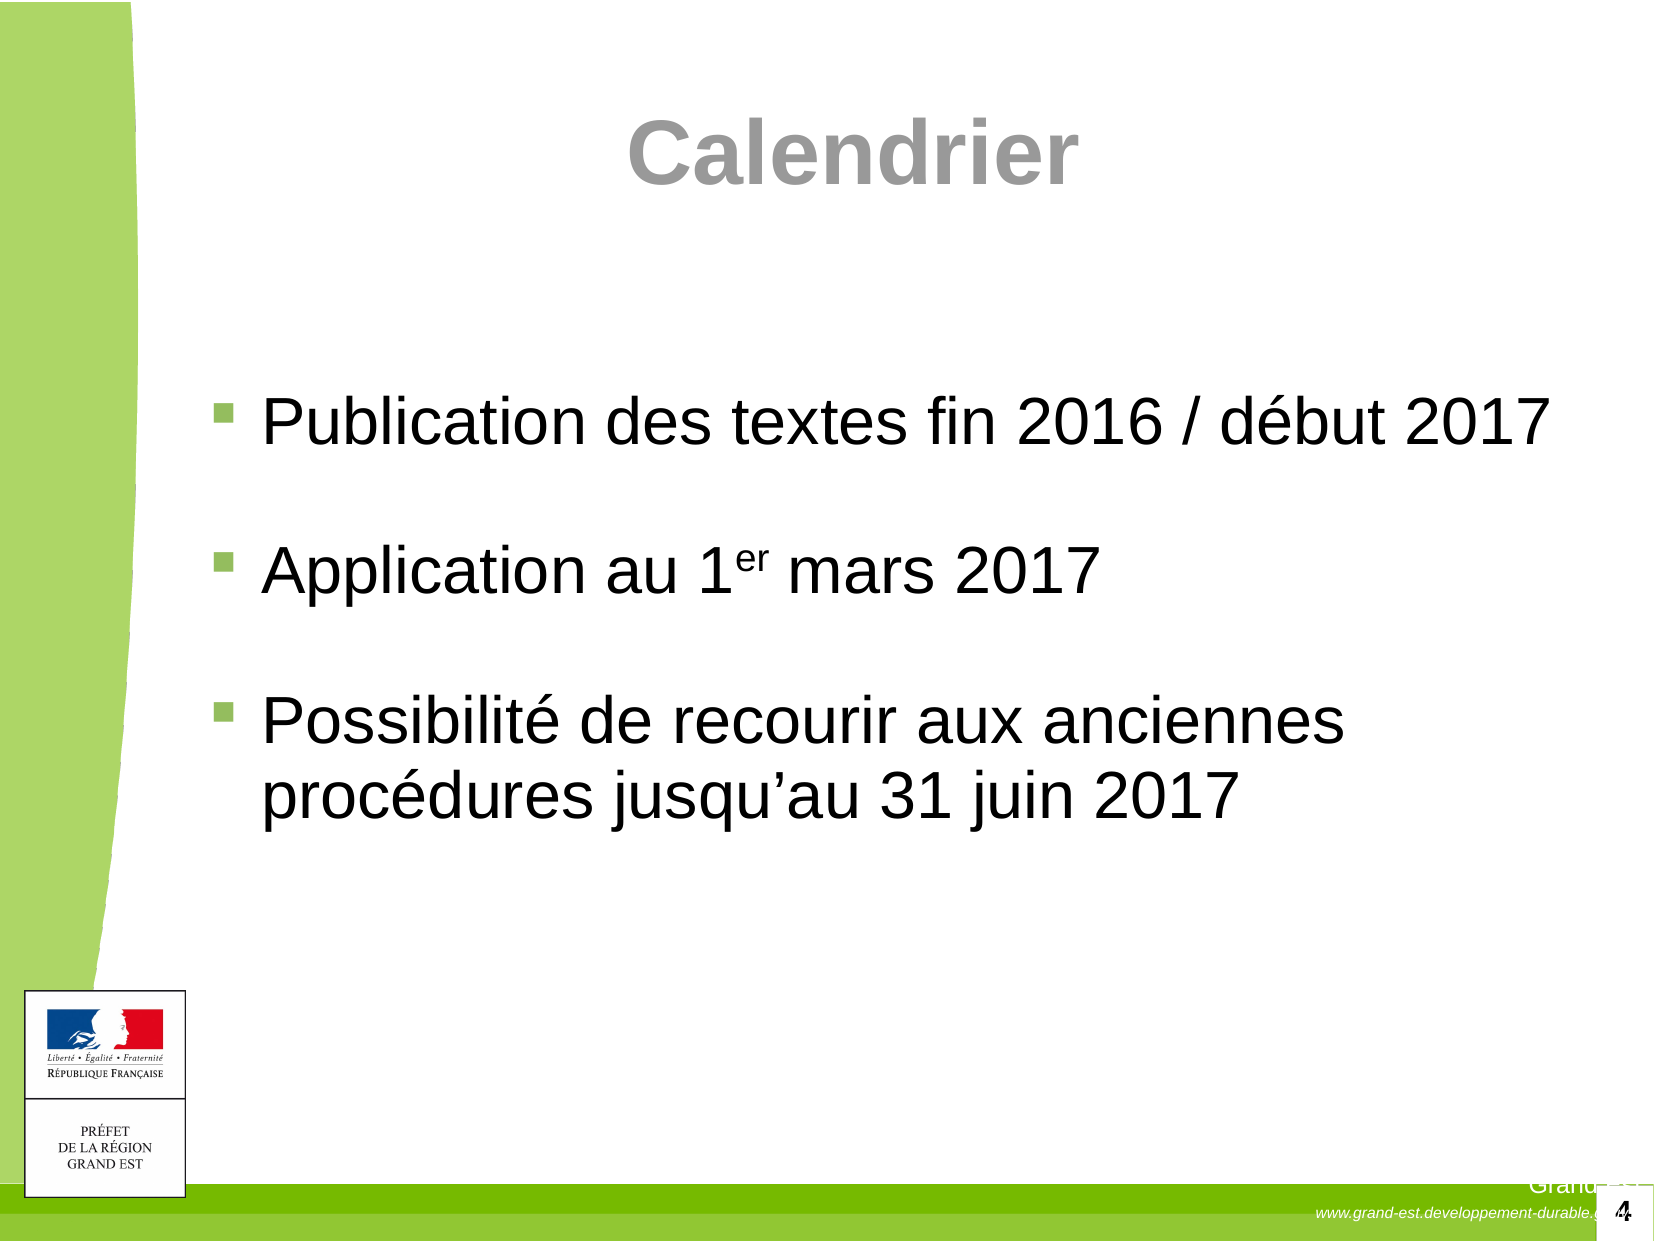

# Calendrier
Publication des textes fin 2016 / début 2017
Application au 1er mars 2017
Possibilité de recourir aux anciennes procédures jusqu’au 31 juin 2017
4